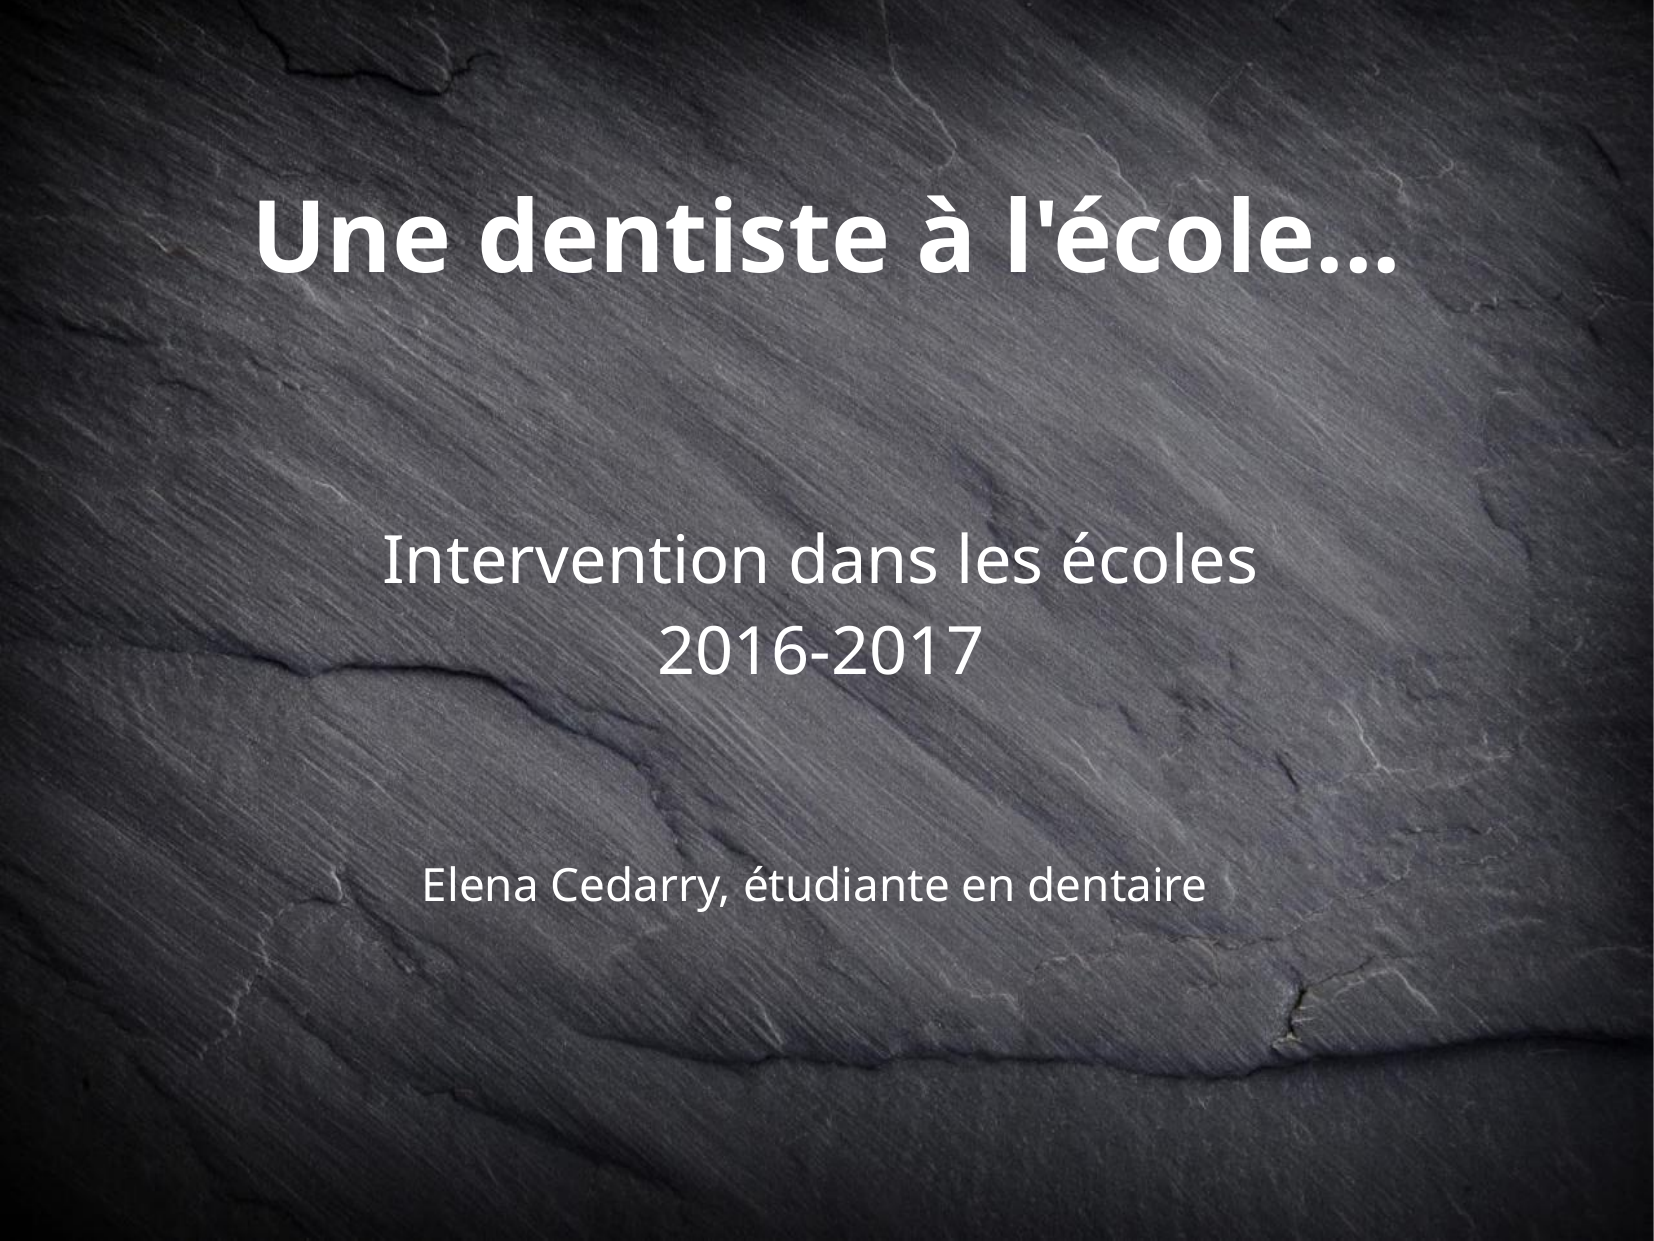

# Une dentiste à l'école...
Intervention dans les écoles
2016-2017
Elena Cedarry, étudiante en dentaire